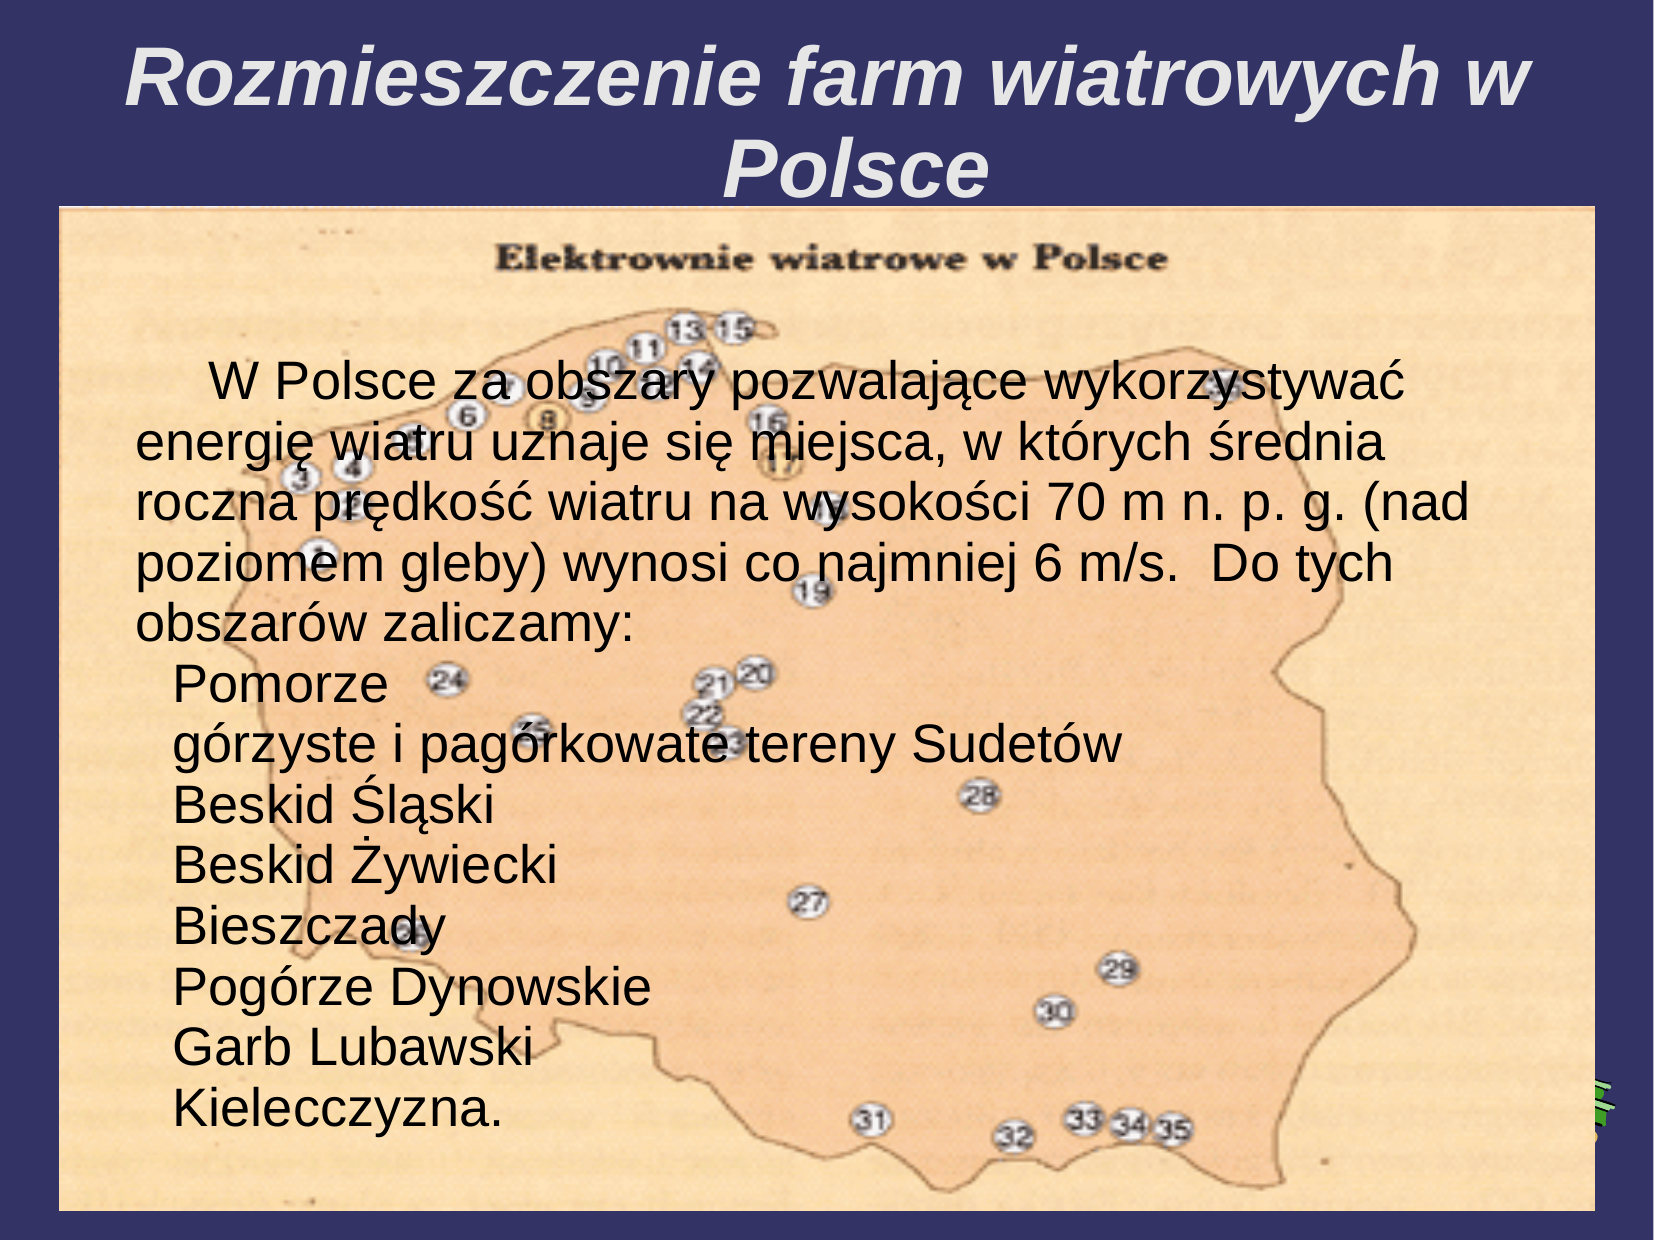

# Rozmieszczenie farm wiatrowych w Polsce
W Polsce za obszary pozwalające wykorzystywać energię wiatru uznaje się miejsca, w których średnia roczna prędkość wiatru na wysokości 70 m n. p. g. (nad poziomem gleby) wynosi co najmniej 6 m/s. Do tych obszarów zaliczamy:
Pomorze
górzyste i pagórkowate tereny Sudetów
Beskid Śląski
Beskid Żywiecki
Bieszczady
Pogórze Dynowskie
Garb Lubawski
Kielecczyzna.